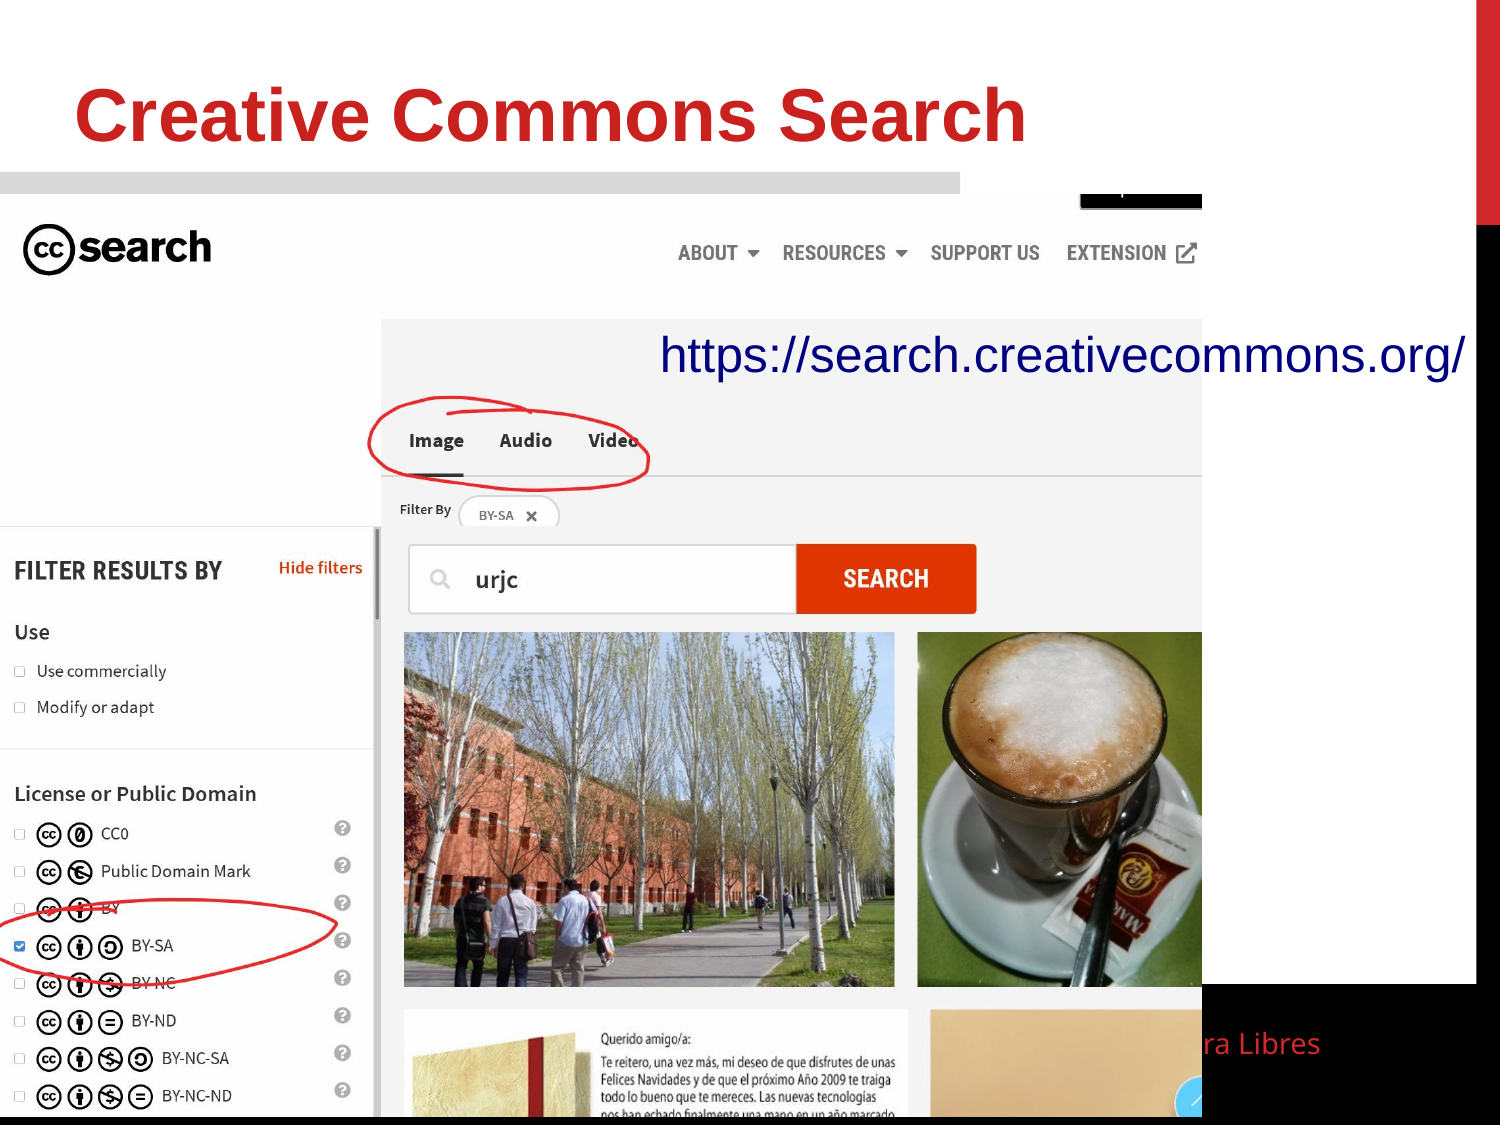

#
Creative Commons Search
https://search.creativecommons.org/
Oficina de Conocimiento y Cultura Libres
https://urjc.es/ofilibre